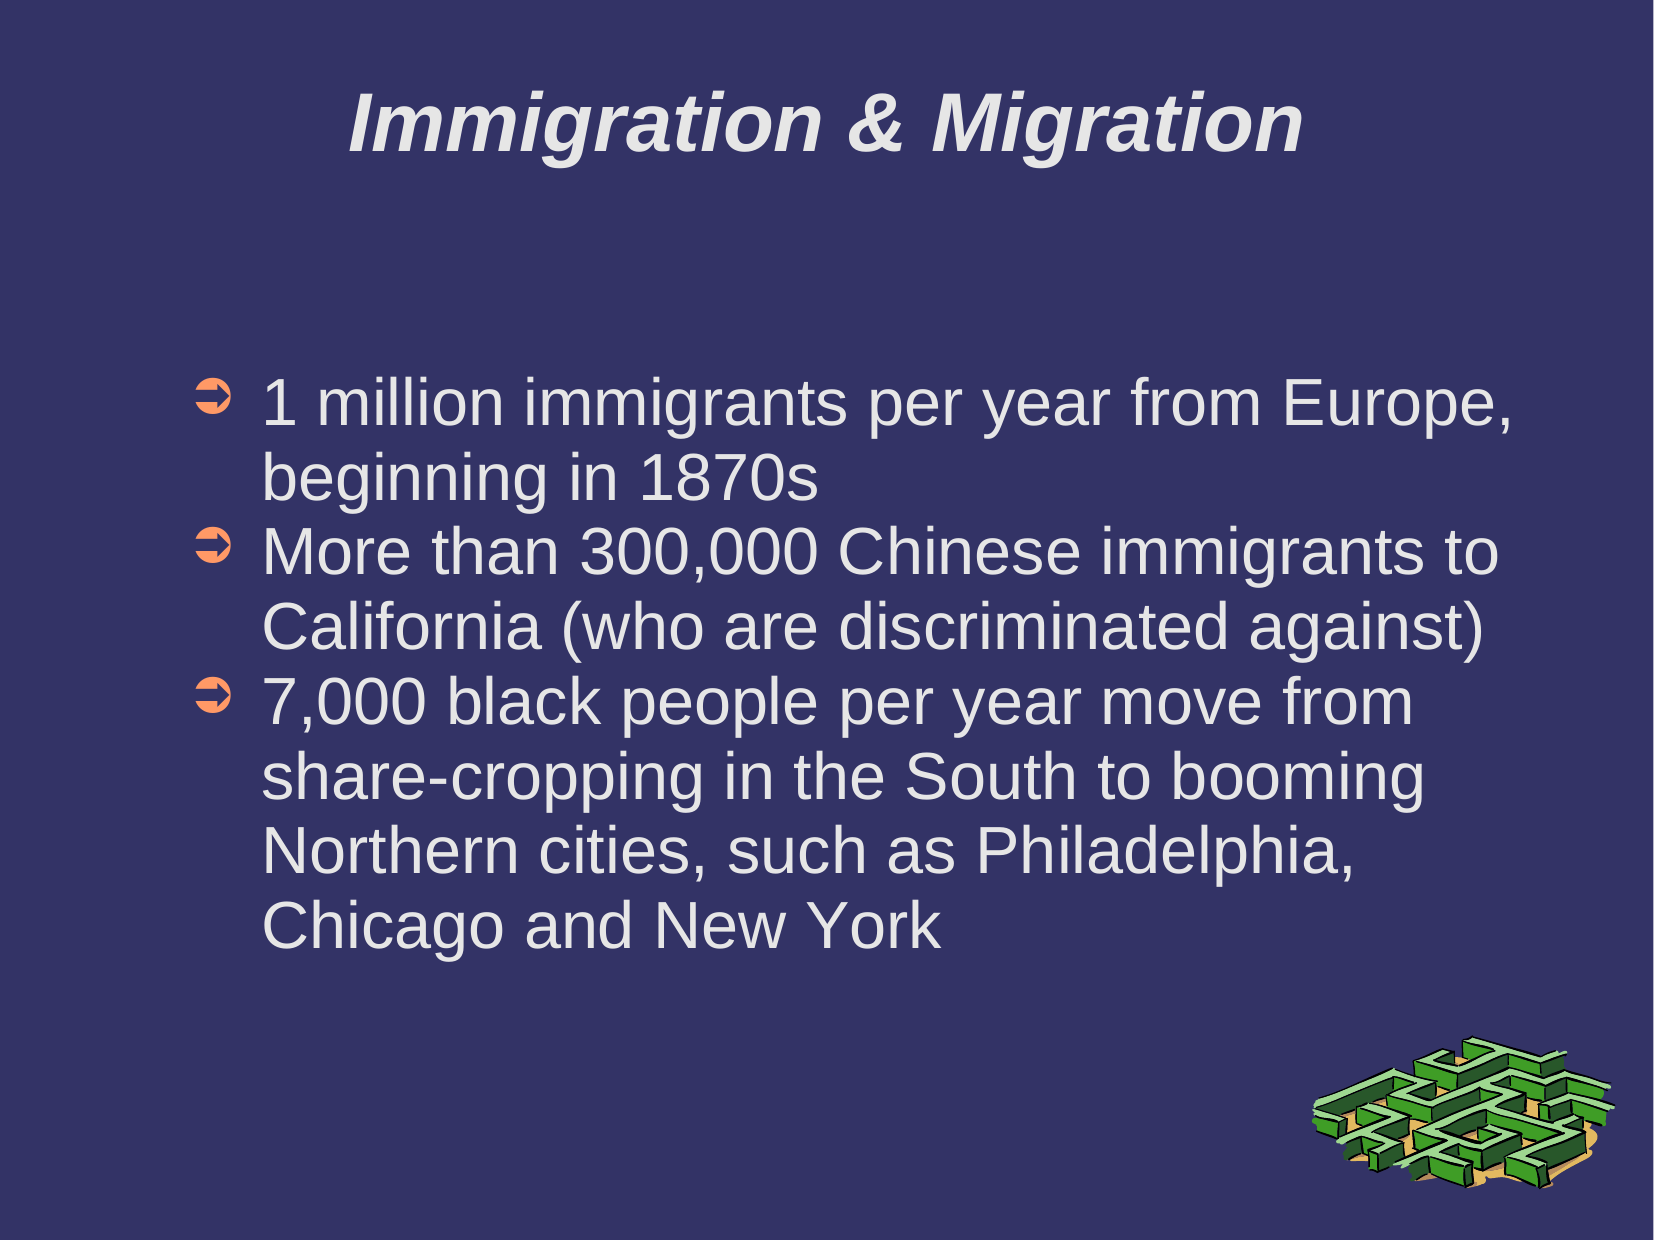

# Immigration & Migration
1 million immigrants per year from Europe, beginning in 1870s
More than 300,000 Chinese immigrants to California (who are discriminated against)
7,000 black people per year move from share-cropping in the South to booming Northern cities, such as Philadelphia, Chicago and New York